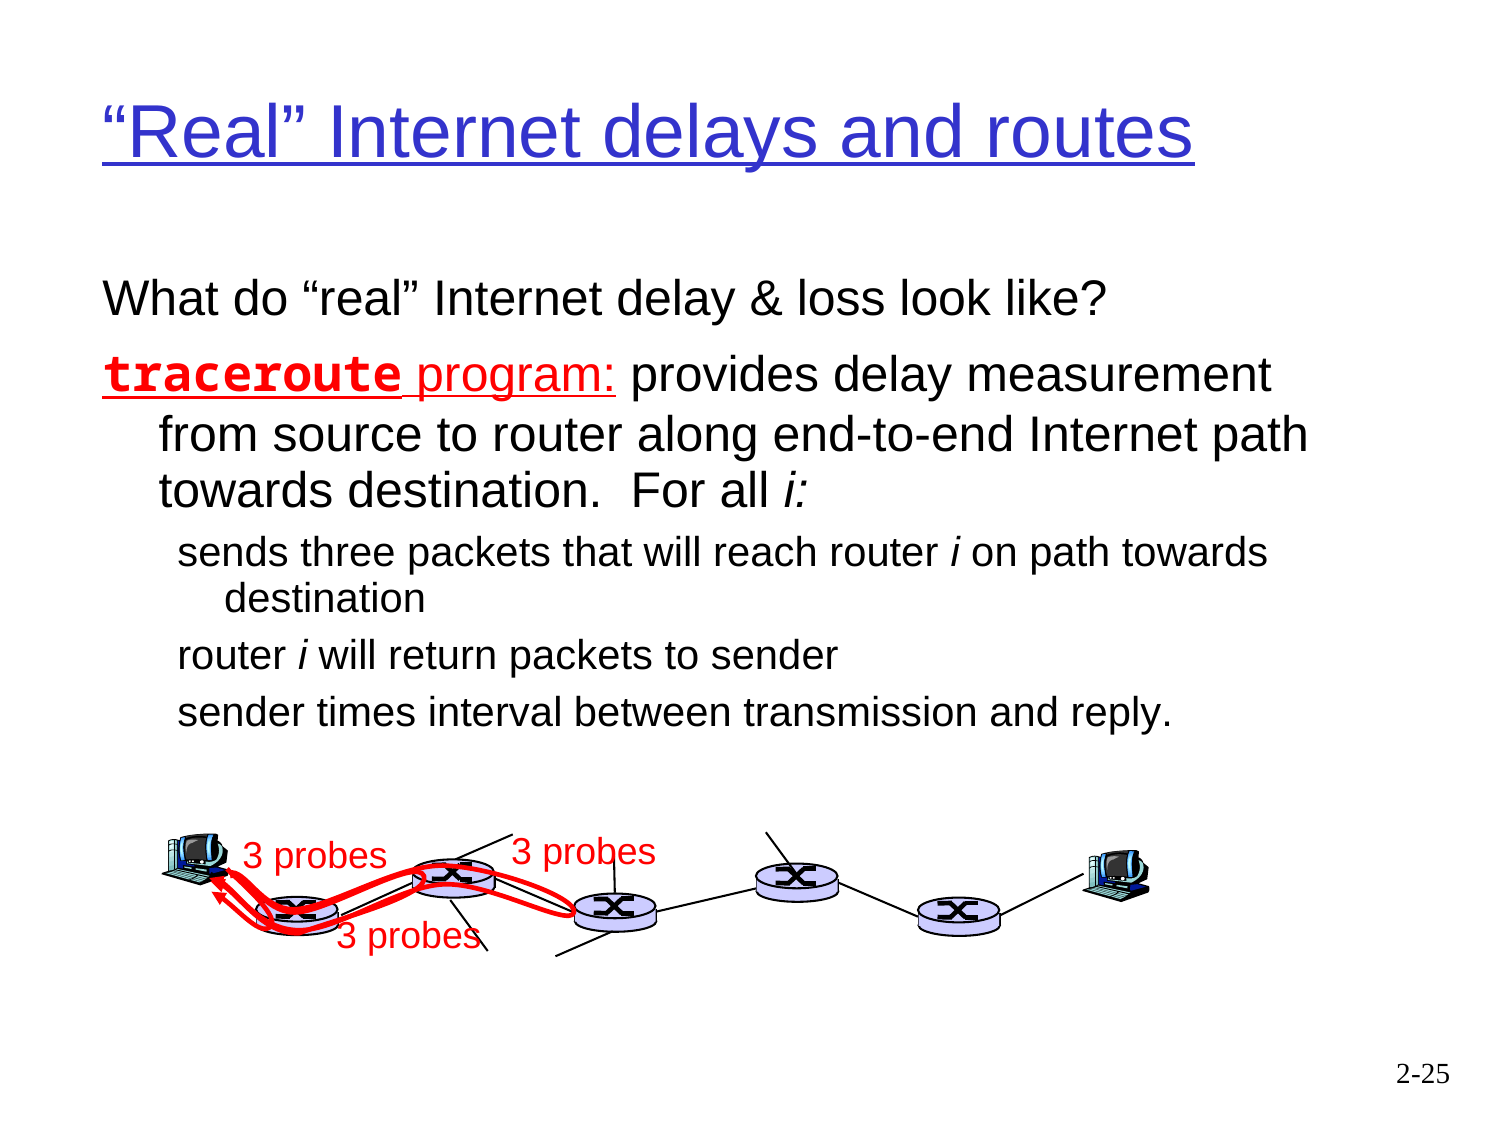

# “Real” Internet delays and routes
What do “real” Internet delay & loss look like?
traceroute program: provides delay measurement from source to router along end-to-end Internet path towards destination. For all i:
sends three packets that will reach router i on path towards destination
router i will return packets to sender
sender times interval between transmission and reply.
3 probes
3 probes
3 probes
25